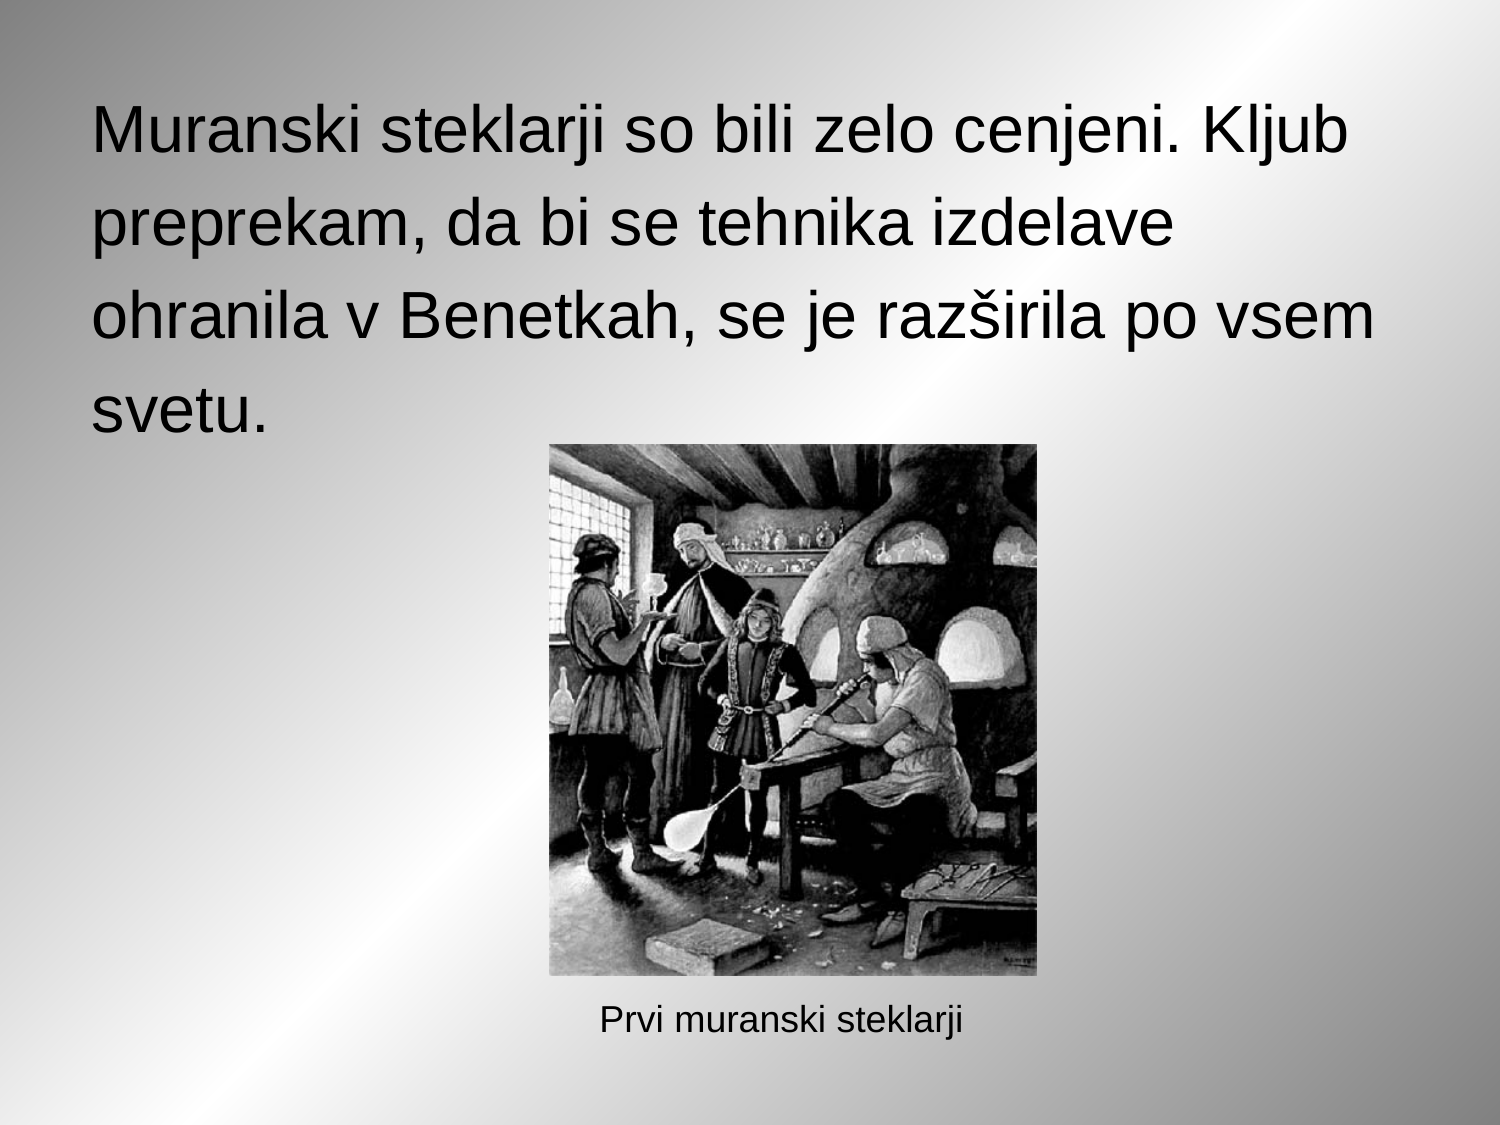

# Muranski steklarji so bili zelo cenjeni. Kljub
preprekam, da bi se tehnika izdelave
ohranila v Benetkah, se je razširila po vsem
svetu.
Prvi muranski steklarji